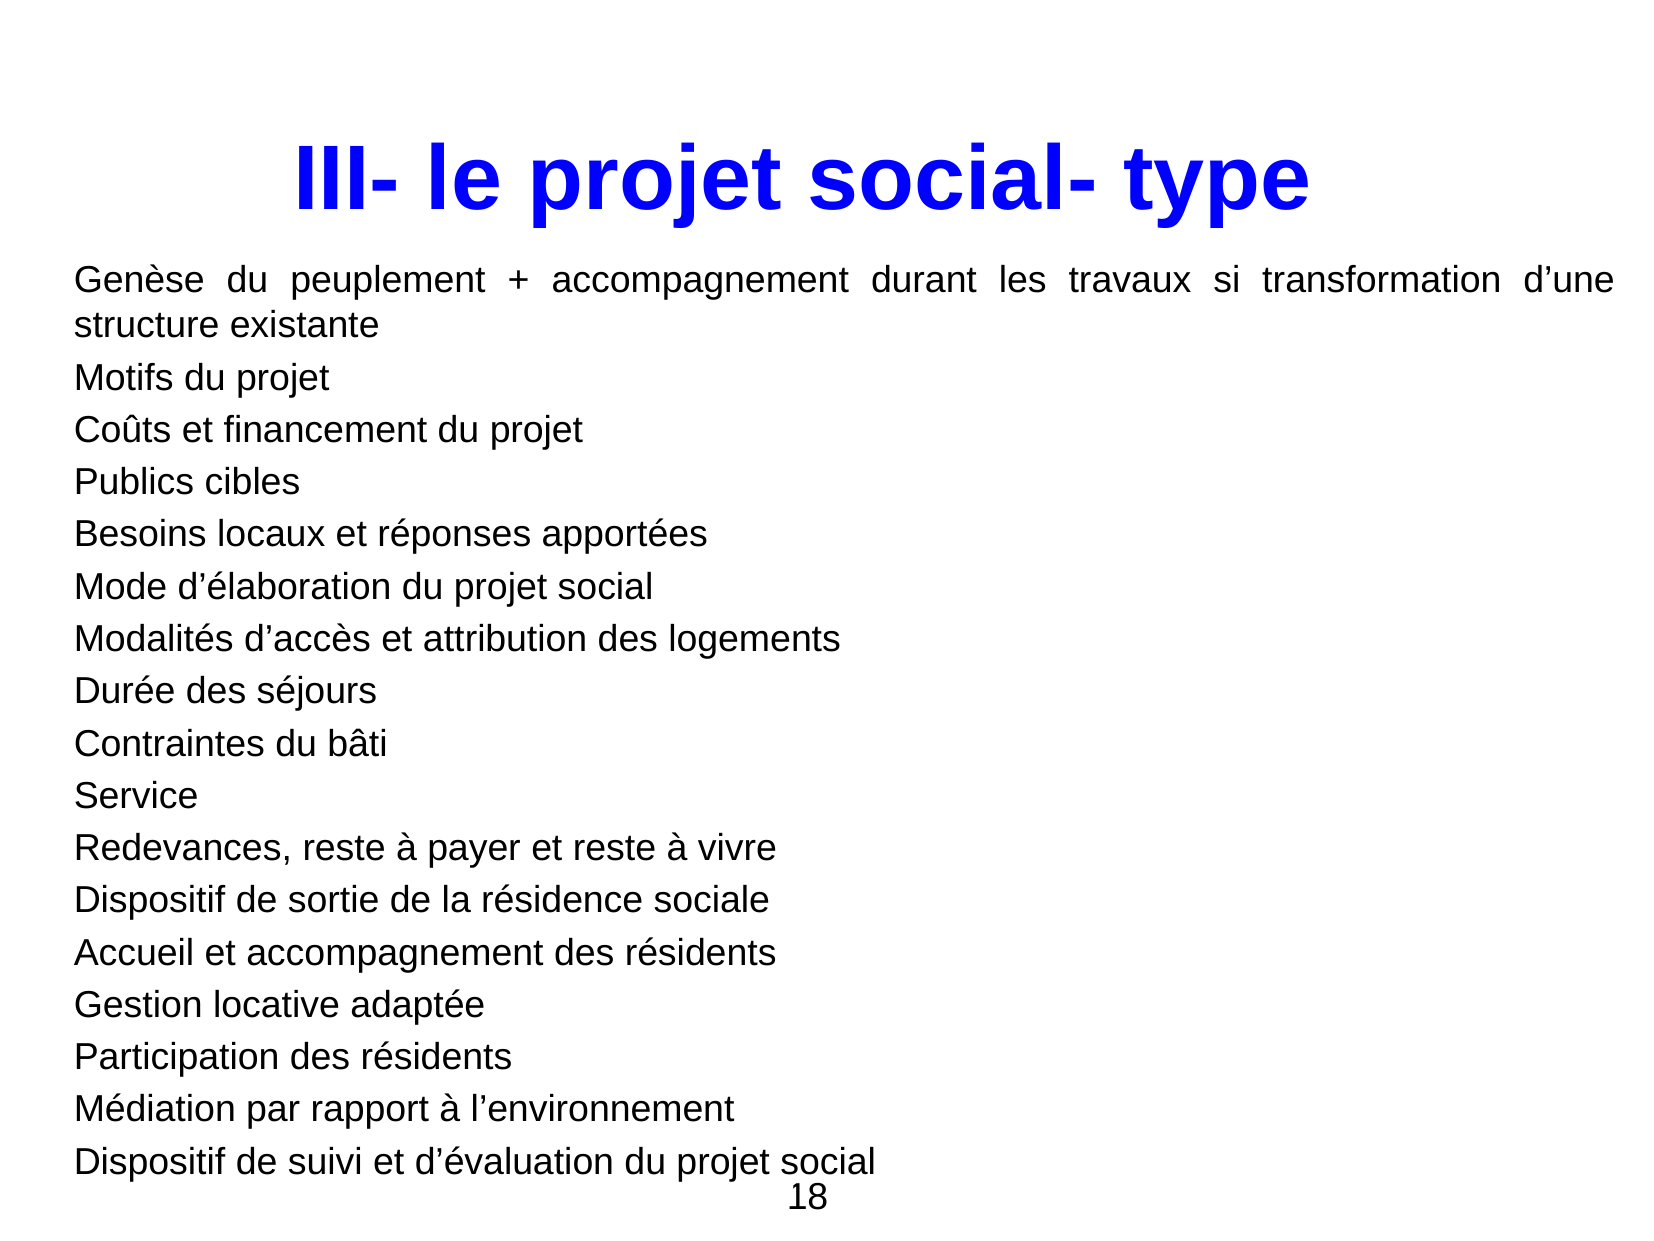

# III- le projet social- type
Genèse du peuplement + accompagnement durant les travaux si transformation d’une structure existante
Motifs du projet
Coûts et financement du projet
Publics cibles
Besoins locaux et réponses apportées
Mode d’élaboration du projet social
Modalités d’accès et attribution des logements
Durée des séjours
Contraintes du bâti
Service
Redevances, reste à payer et reste à vivre
Dispositif de sortie de la résidence sociale
Accueil et accompagnement des résidents
Gestion locative adaptée
Participation des résidents
Médiation par rapport à l’environnement
Dispositif de suivi et d’évaluation du projet social